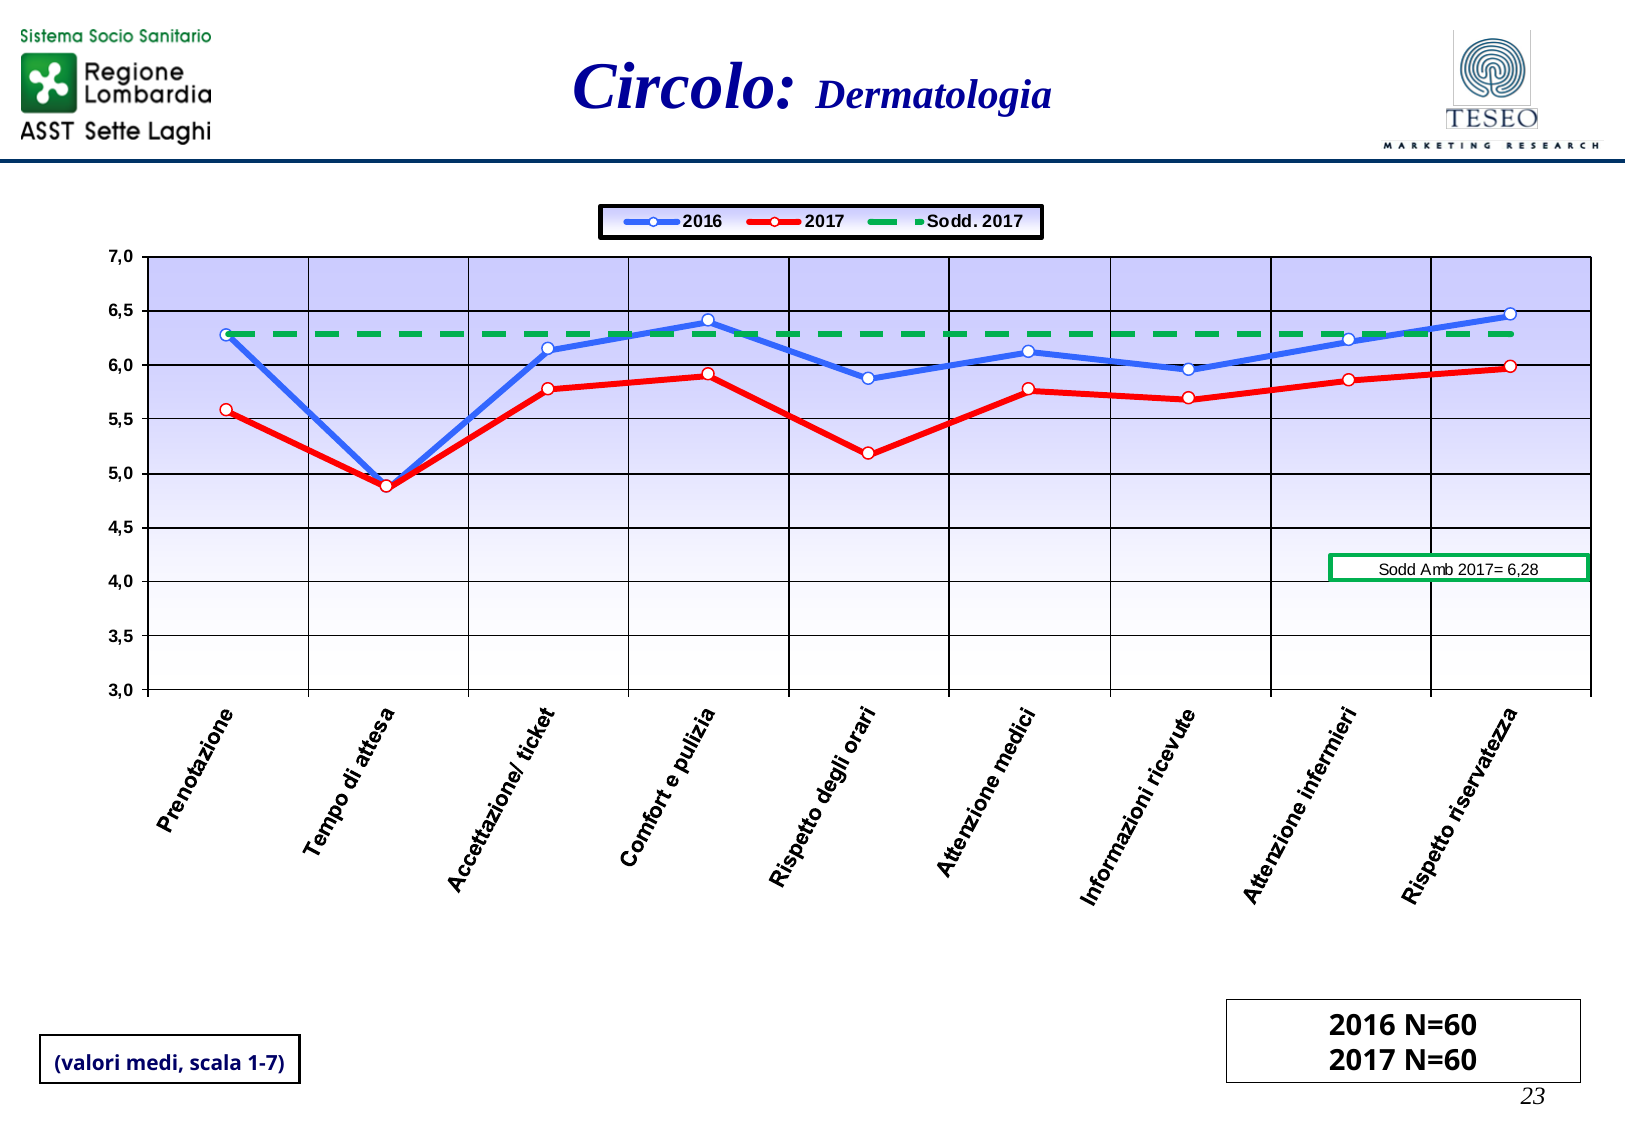

Circolo: Dermatologia
2016 N=60
2017 N=60
(valori medi, scala 1-7)